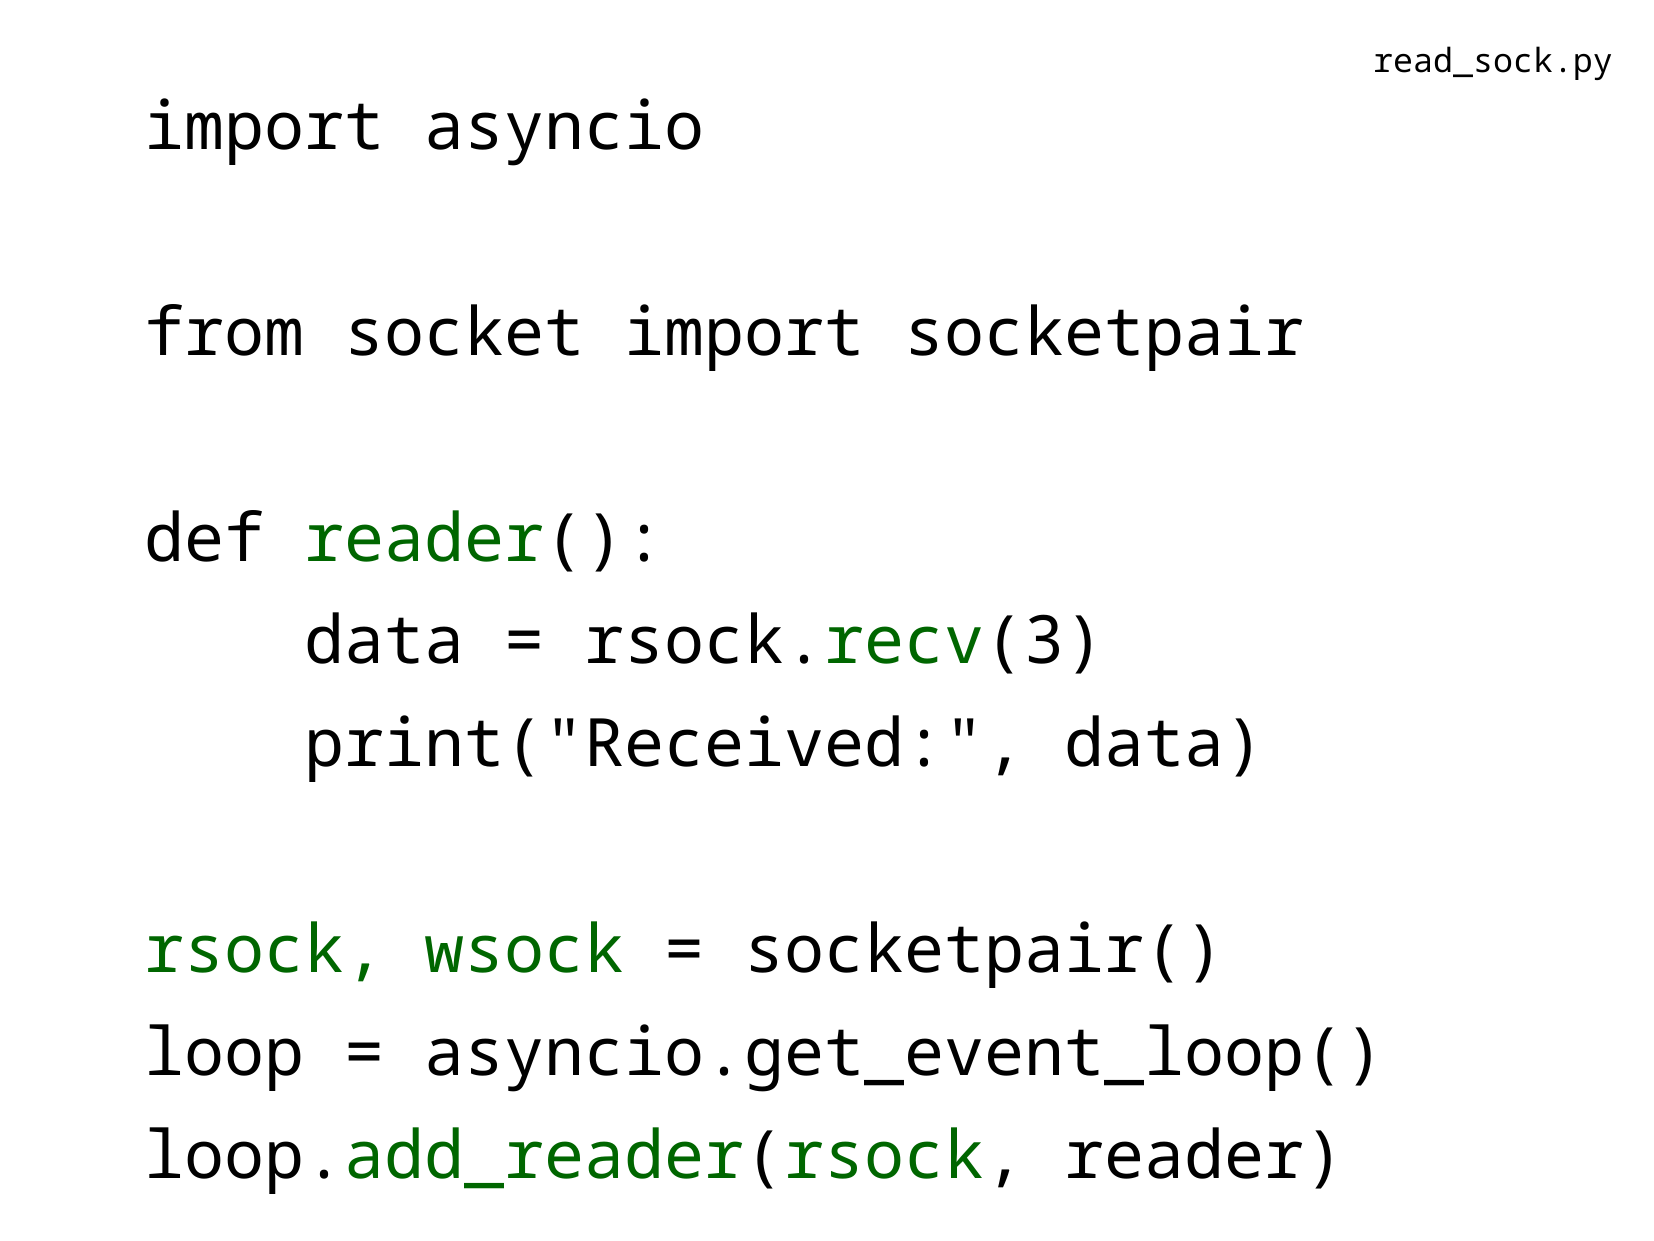

read_sock.py
import asyncio
from socket import socketpair
def reader():
 data = rsock.recv(3)
 print("Received:", data)
rsock, wsock = socketpair()
loop = asyncio.get_event_loop()
loop.add_reader(rsock, reader)
loop.call_soon(wsock.send, b"foobardo")
loop.run_forever()